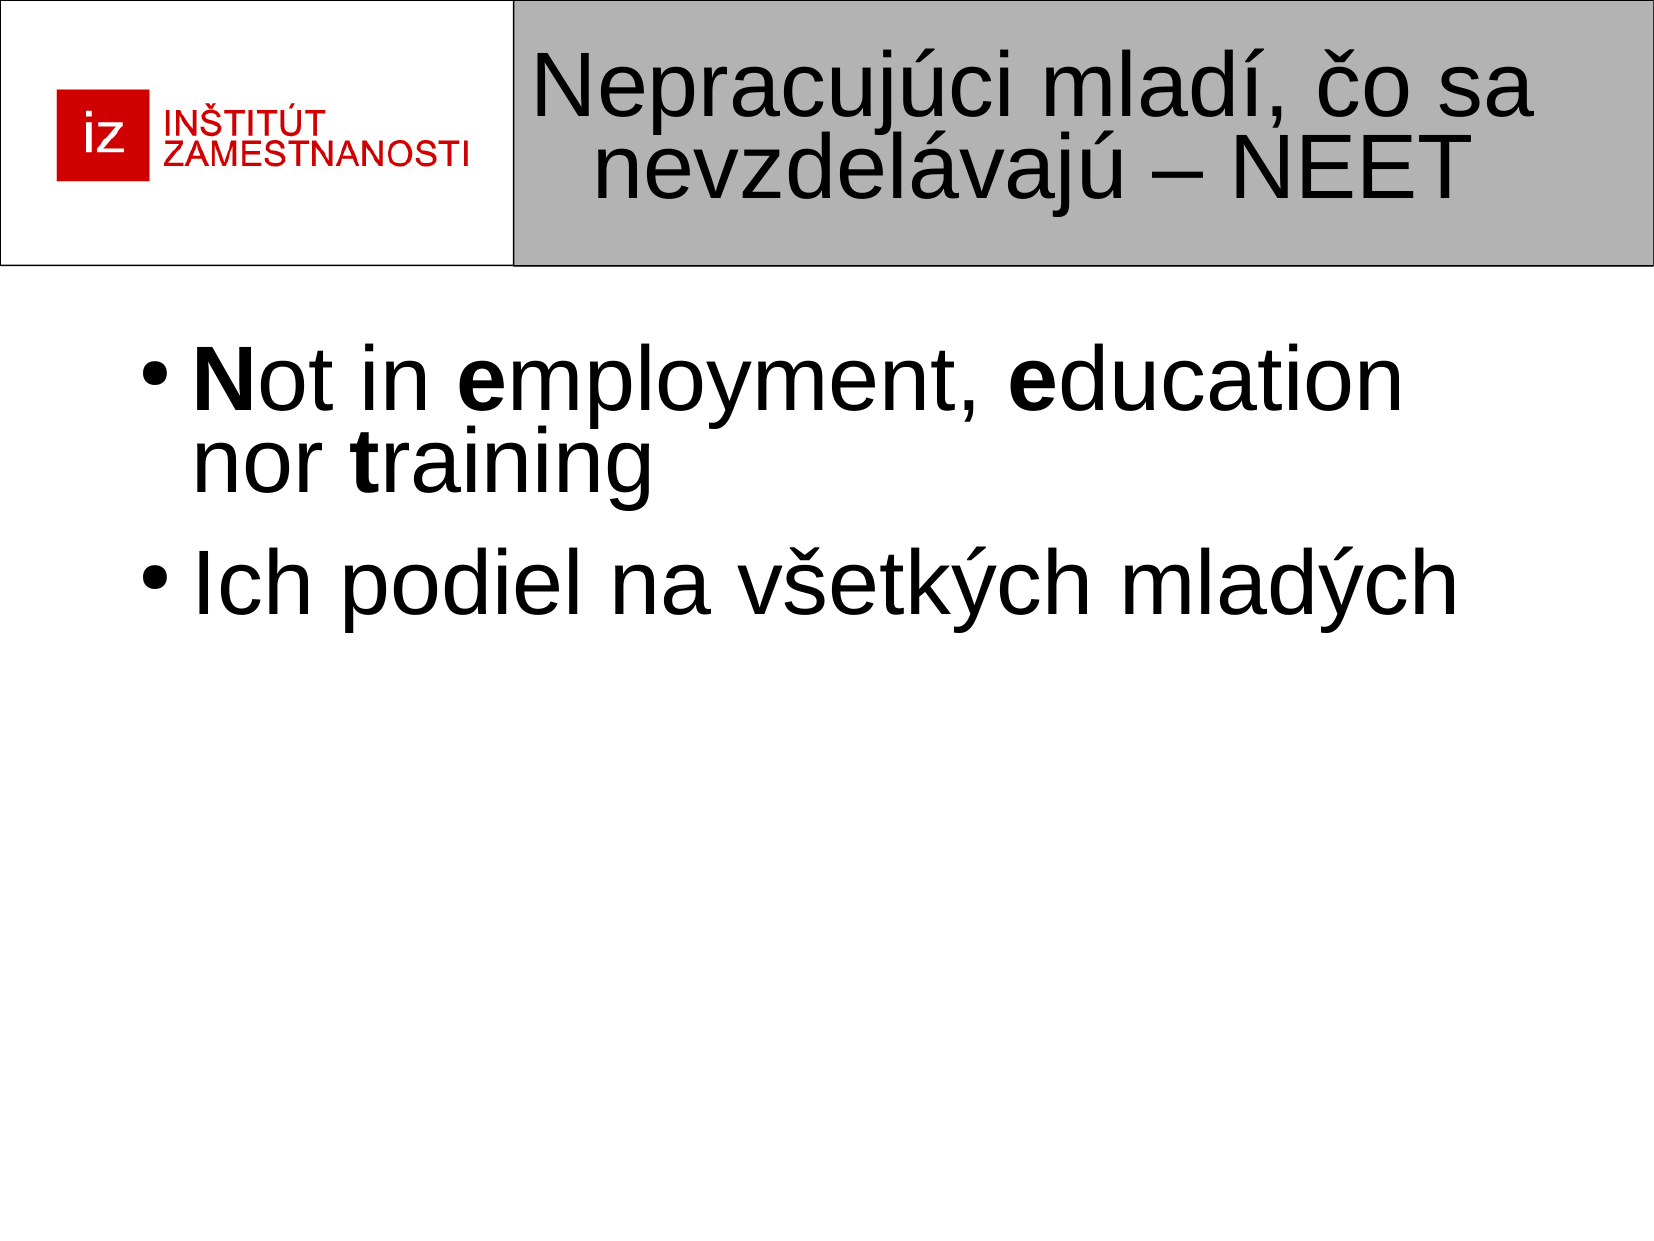

# Nepracujúci mladí, čo sa nevzdelávajú – NEET
Not in employment, education nor training
Ich podiel na všetkých mladých